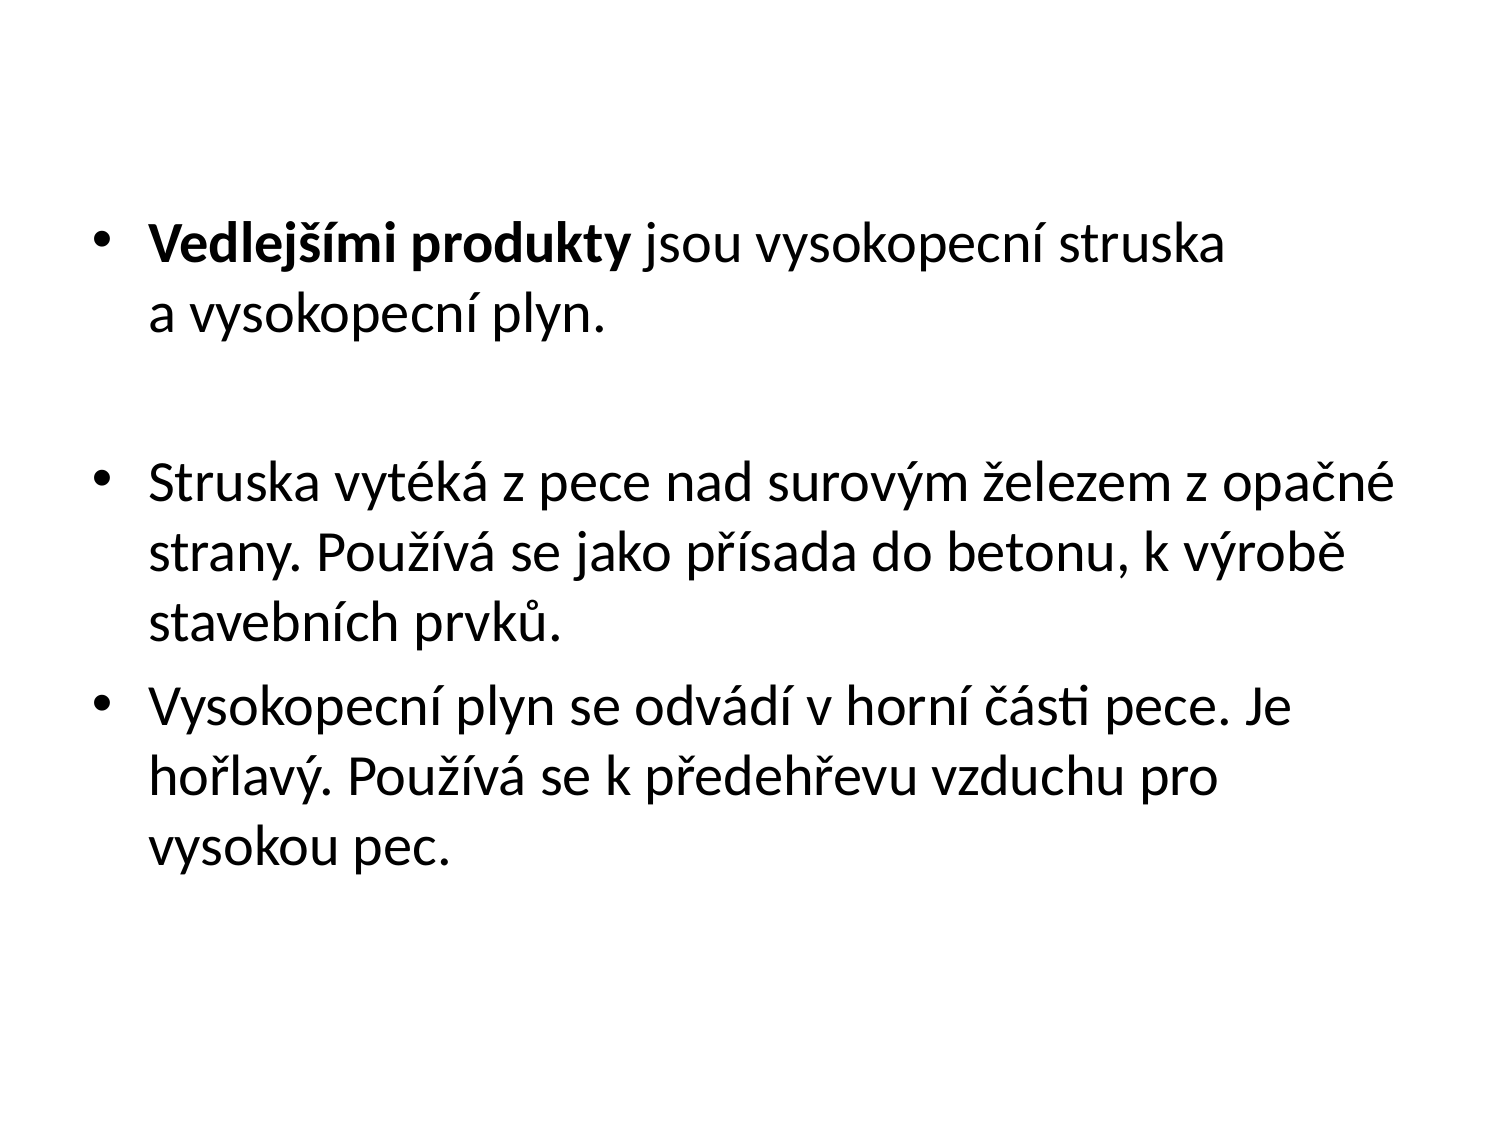

#
Vedlejšími produkty jsou vysokopecní struska
a vysokopecní plyn.
Struska vytéká z pece nad surovým železem z opačné strany. Používá se jako přísada do betonu, k výrobě stavebních prvků.
Vysokopecní plyn se odvádí v horní části pece. Je hořlavý. Používá se k předehřevu vzduchu pro vysokou pec.